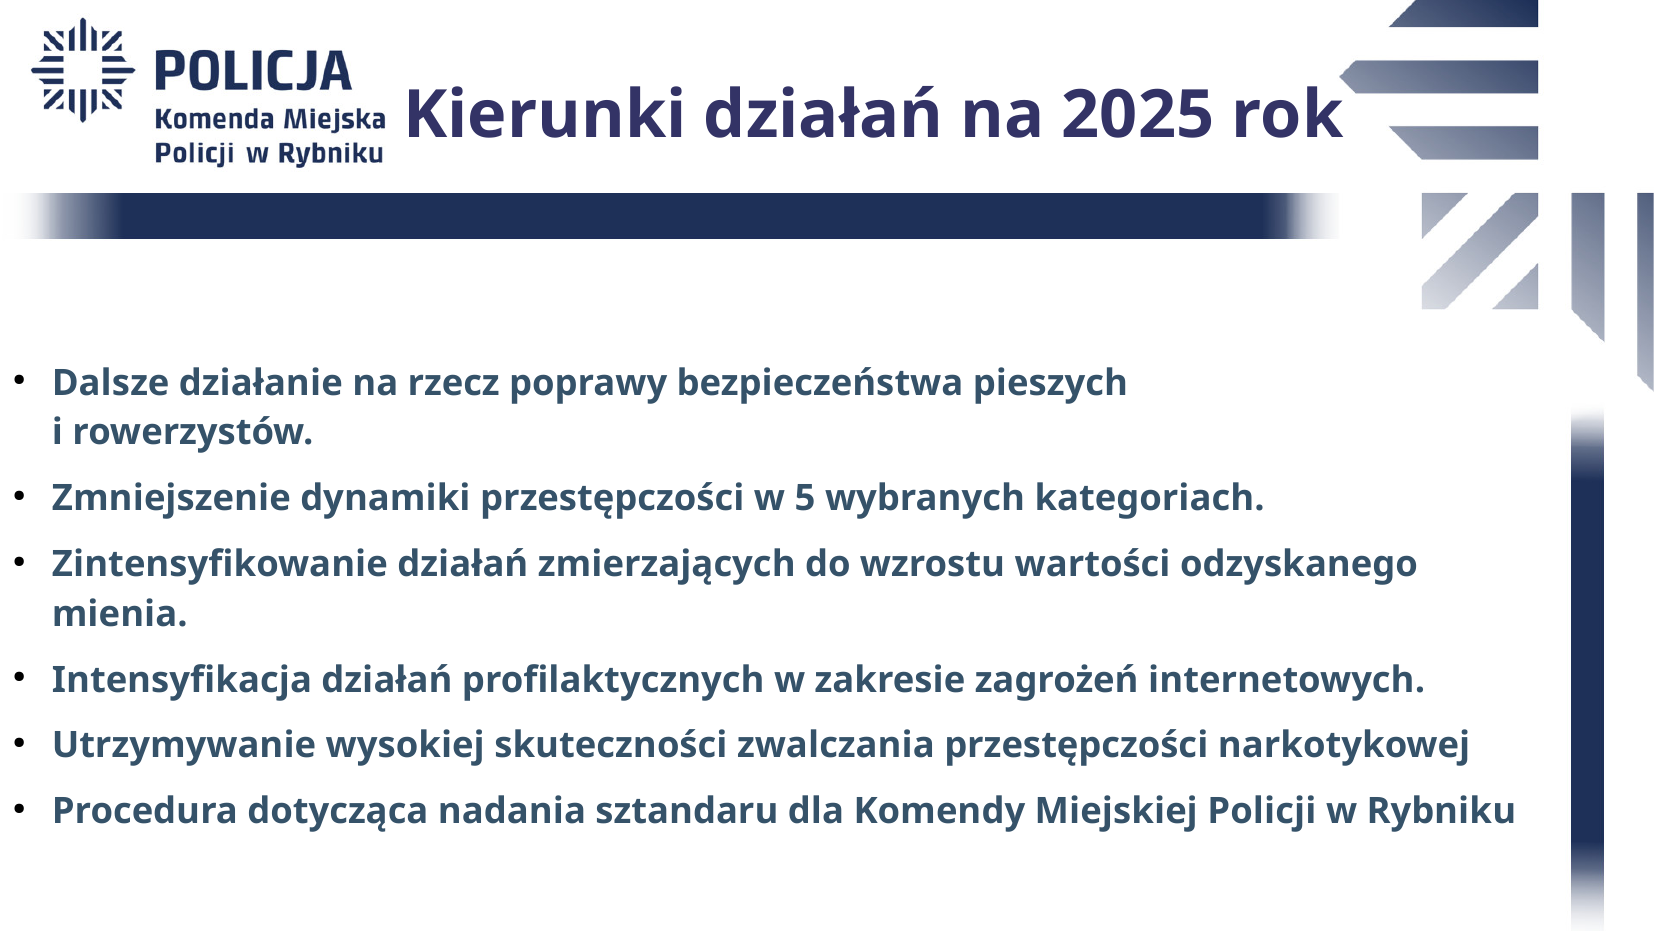

# Kierunki działań na 2025 rok
Dalsze działanie na rzecz poprawy bezpieczeństwa pieszych
i rowerzystów.
Zmniejszenie dynamiki przestępczości w 5 wybranych kategoriach.
Zintensyfikowanie działań zmierzających do wzrostu wartości odzyskanego mienia.
Intensyfikacja działań profilaktycznych w zakresie zagrożeń internetowych.
Utrzymywanie wysokiej skuteczności zwalczania przestępczości narkotykowej
Procedura dotycząca nadania sztandaru dla Komendy Miejskiej Policji w Rybniku